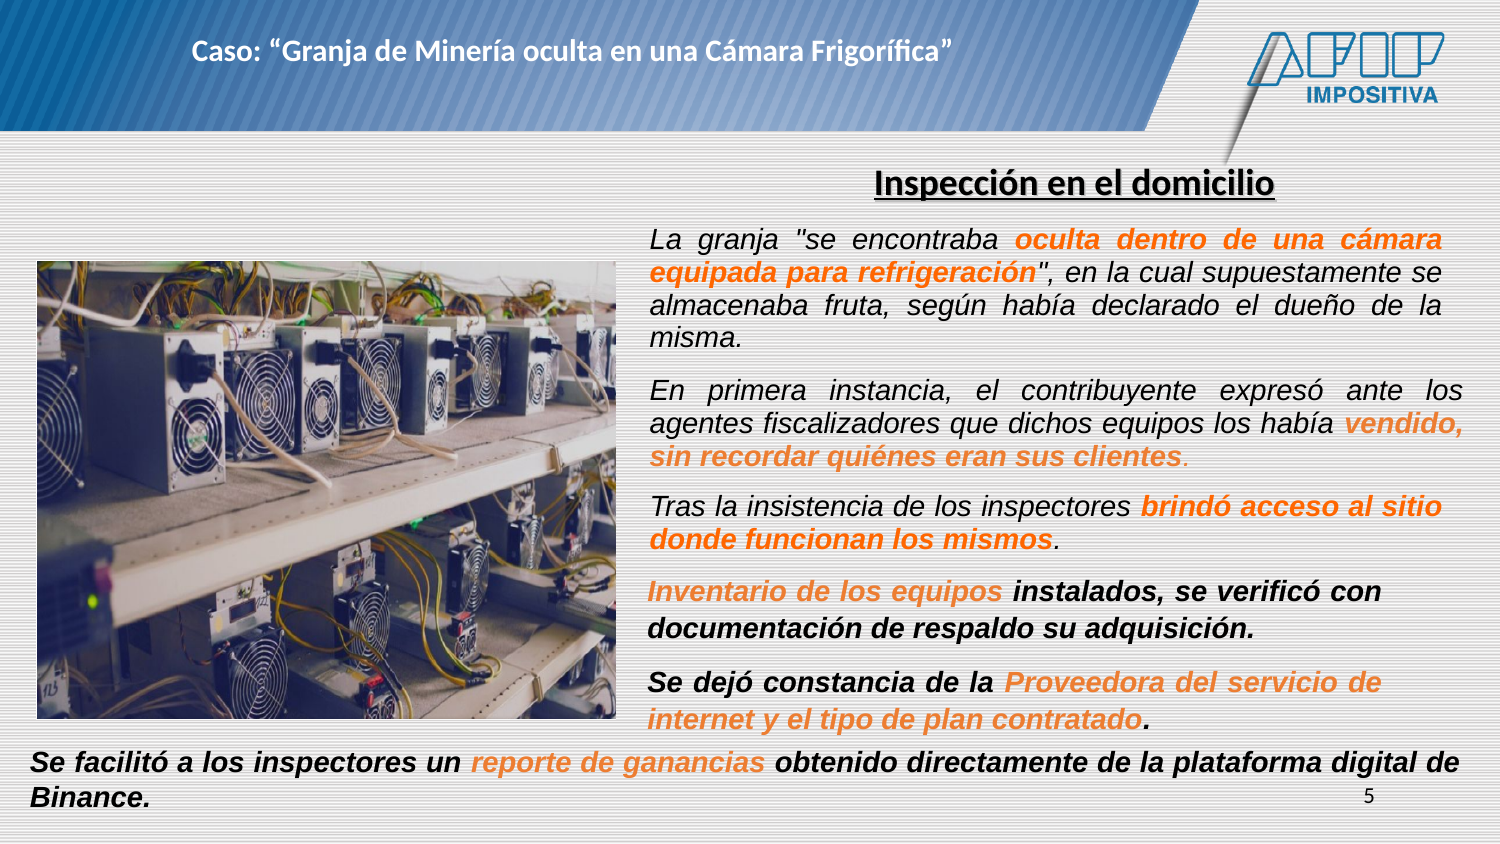

Caso: “Granja de Minería oculta en una Cámara Frigorífica”
# Inspección en el domicilio
La granja "se encontraba oculta dentro de una cámara equipada para refrigeración", en la cual supuestamente se almacenaba fruta, según había declarado el dueño de la misma.
En primera instancia, el contribuyente expresó ante los agentes fiscalizadores que dichos equipos los había vendido, sin recordar quiénes eran sus clientes.
Tras la insistencia de los inspectores brindó acceso al sitio donde funcionan los mismos.
Inventario de los equipos instalados, se verificó con documentación de respaldo su adquisición.
Se dejó constancia de la Proveedora del servicio de internet y el tipo de plan contratado.
Se facilitó a los inspectores un reporte de ganancias obtenido directamente de la plataforma digital de Binance.